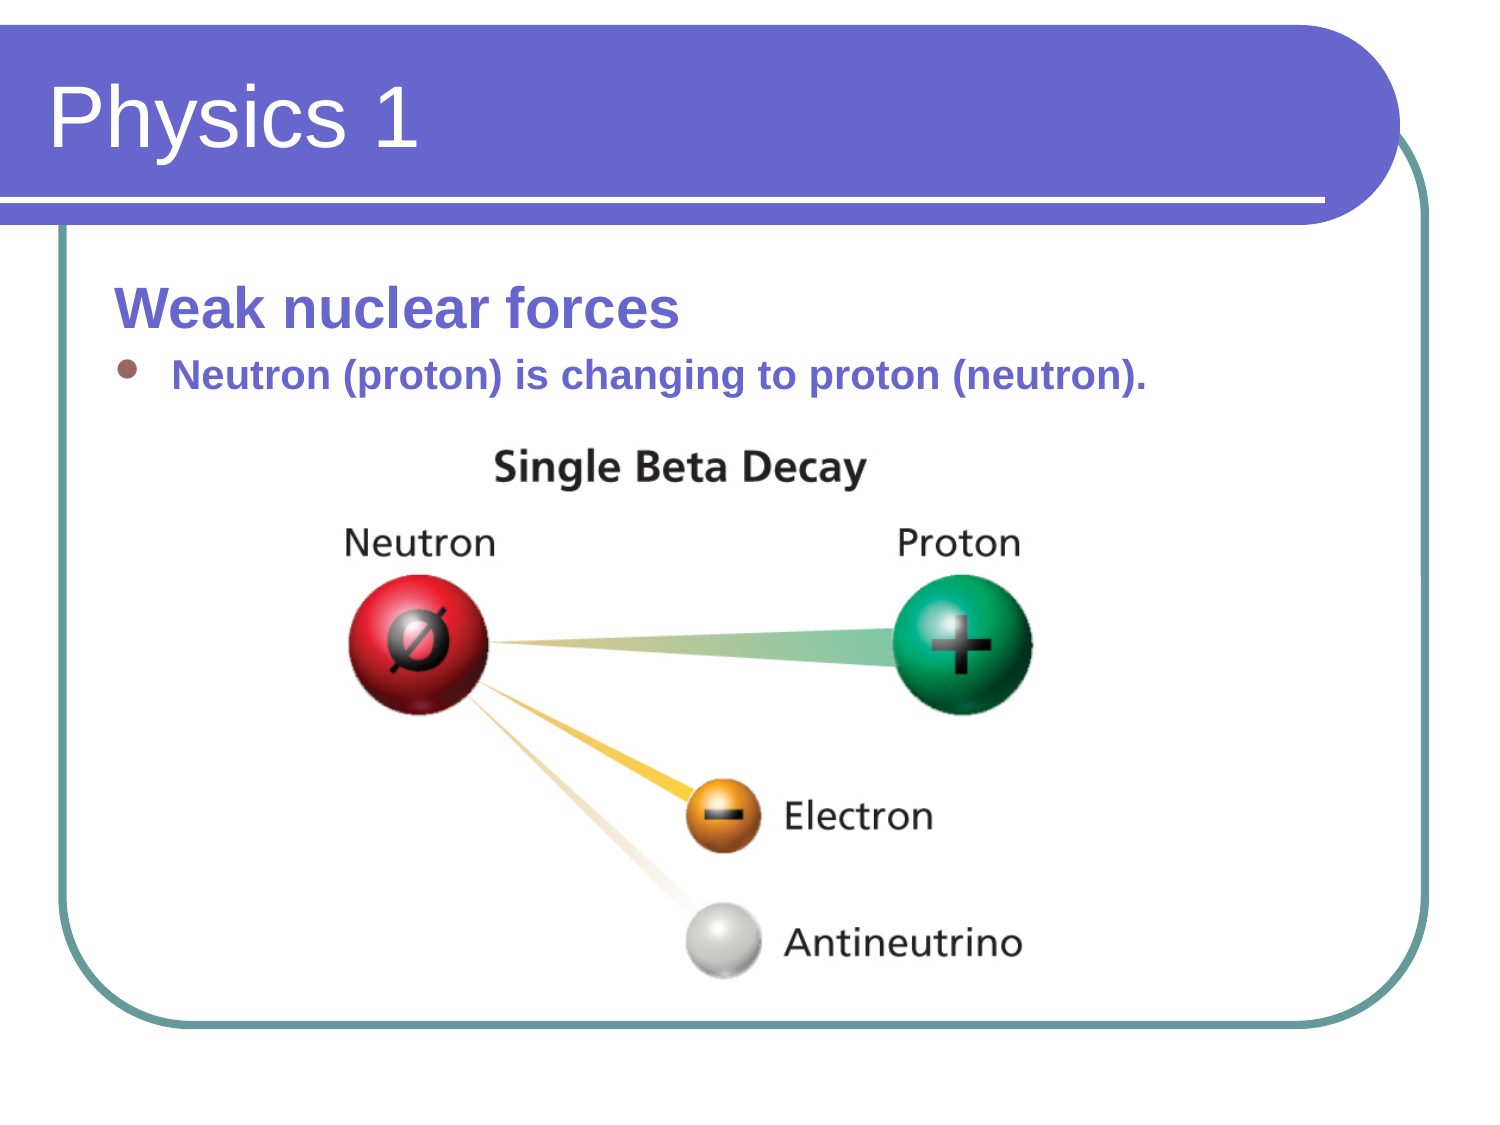

# Physics 1
Weak nuclear forces
Neutron (proton) is changing to proton (neutron).